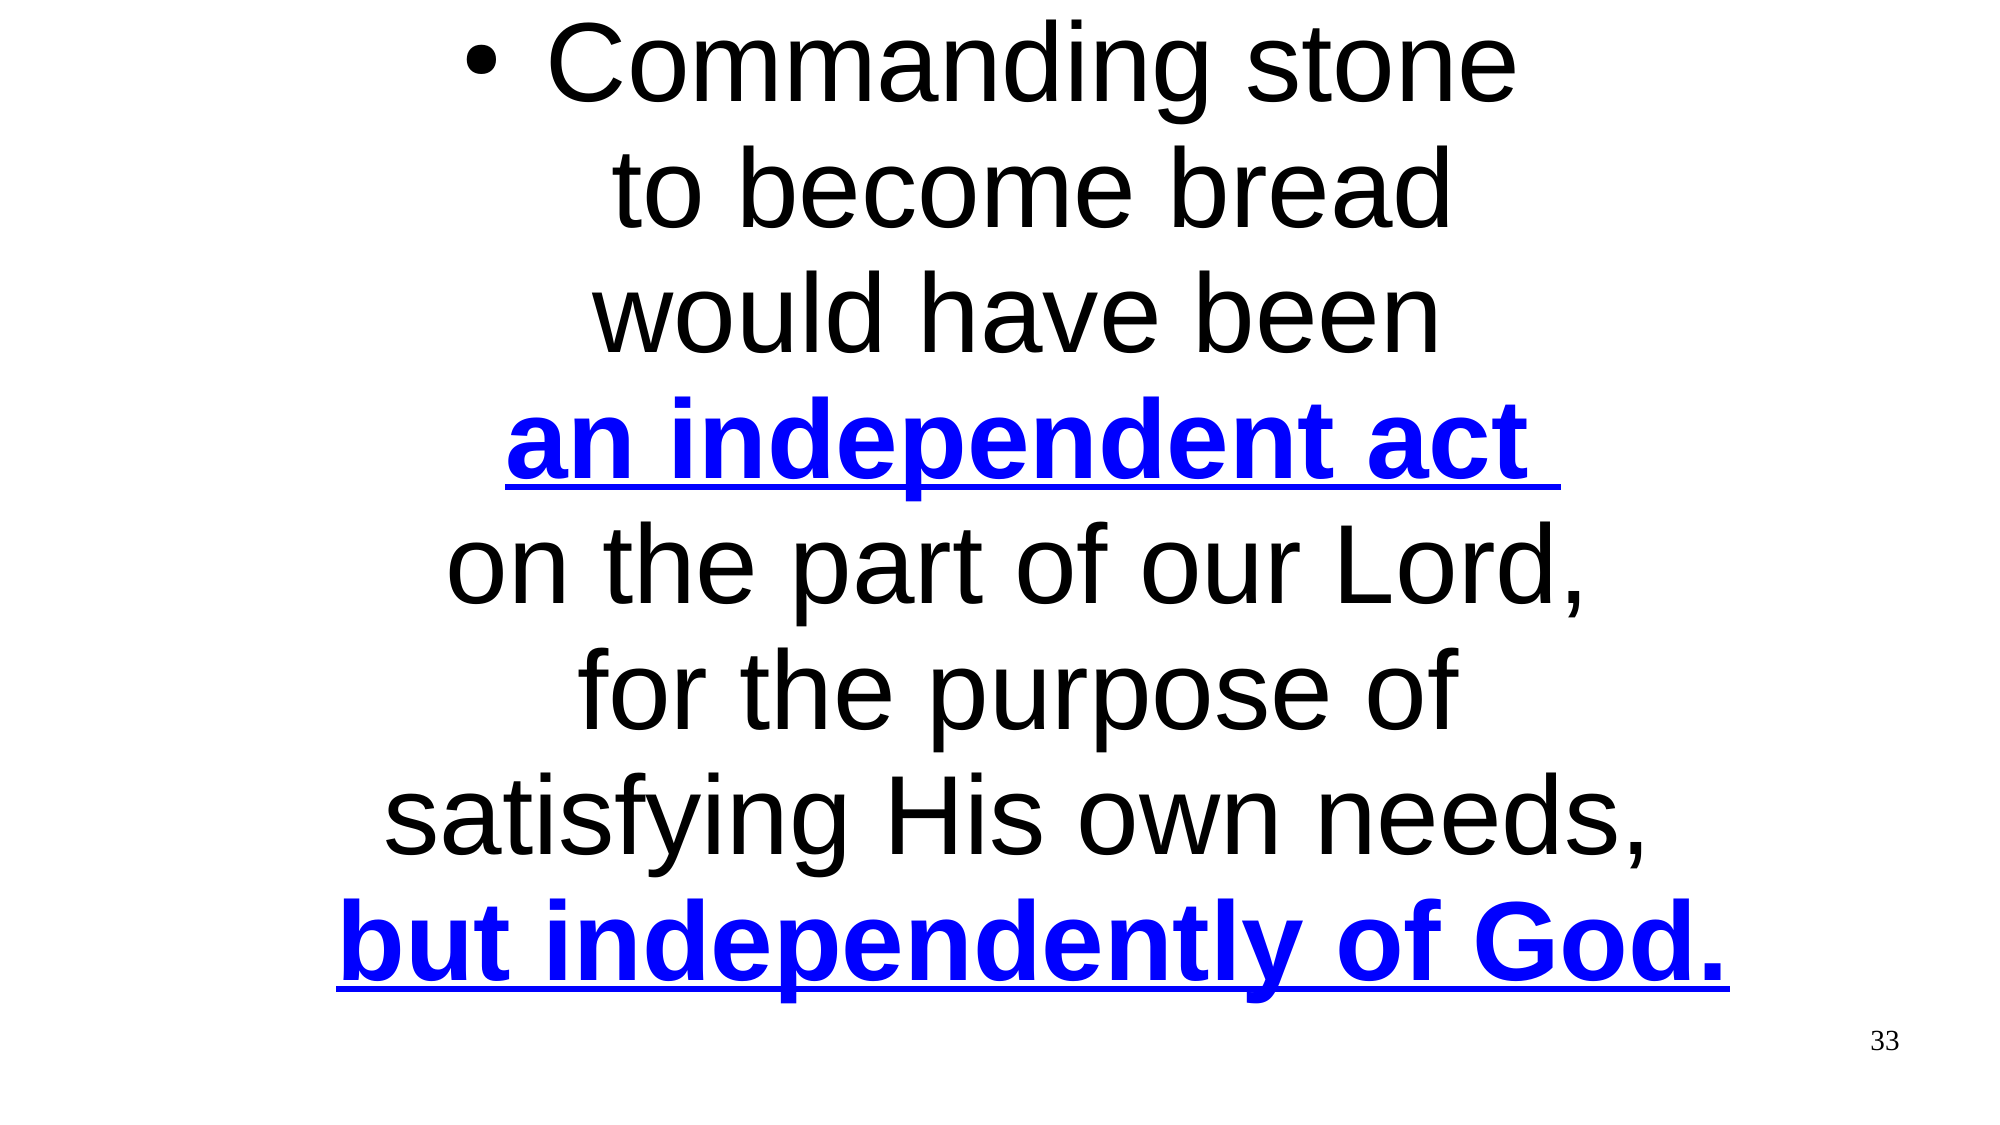

# Commanding stone to become bread would have been an independent act on the part of our Lord, for the purpose of satisfying His own needs, but independently of God.
33